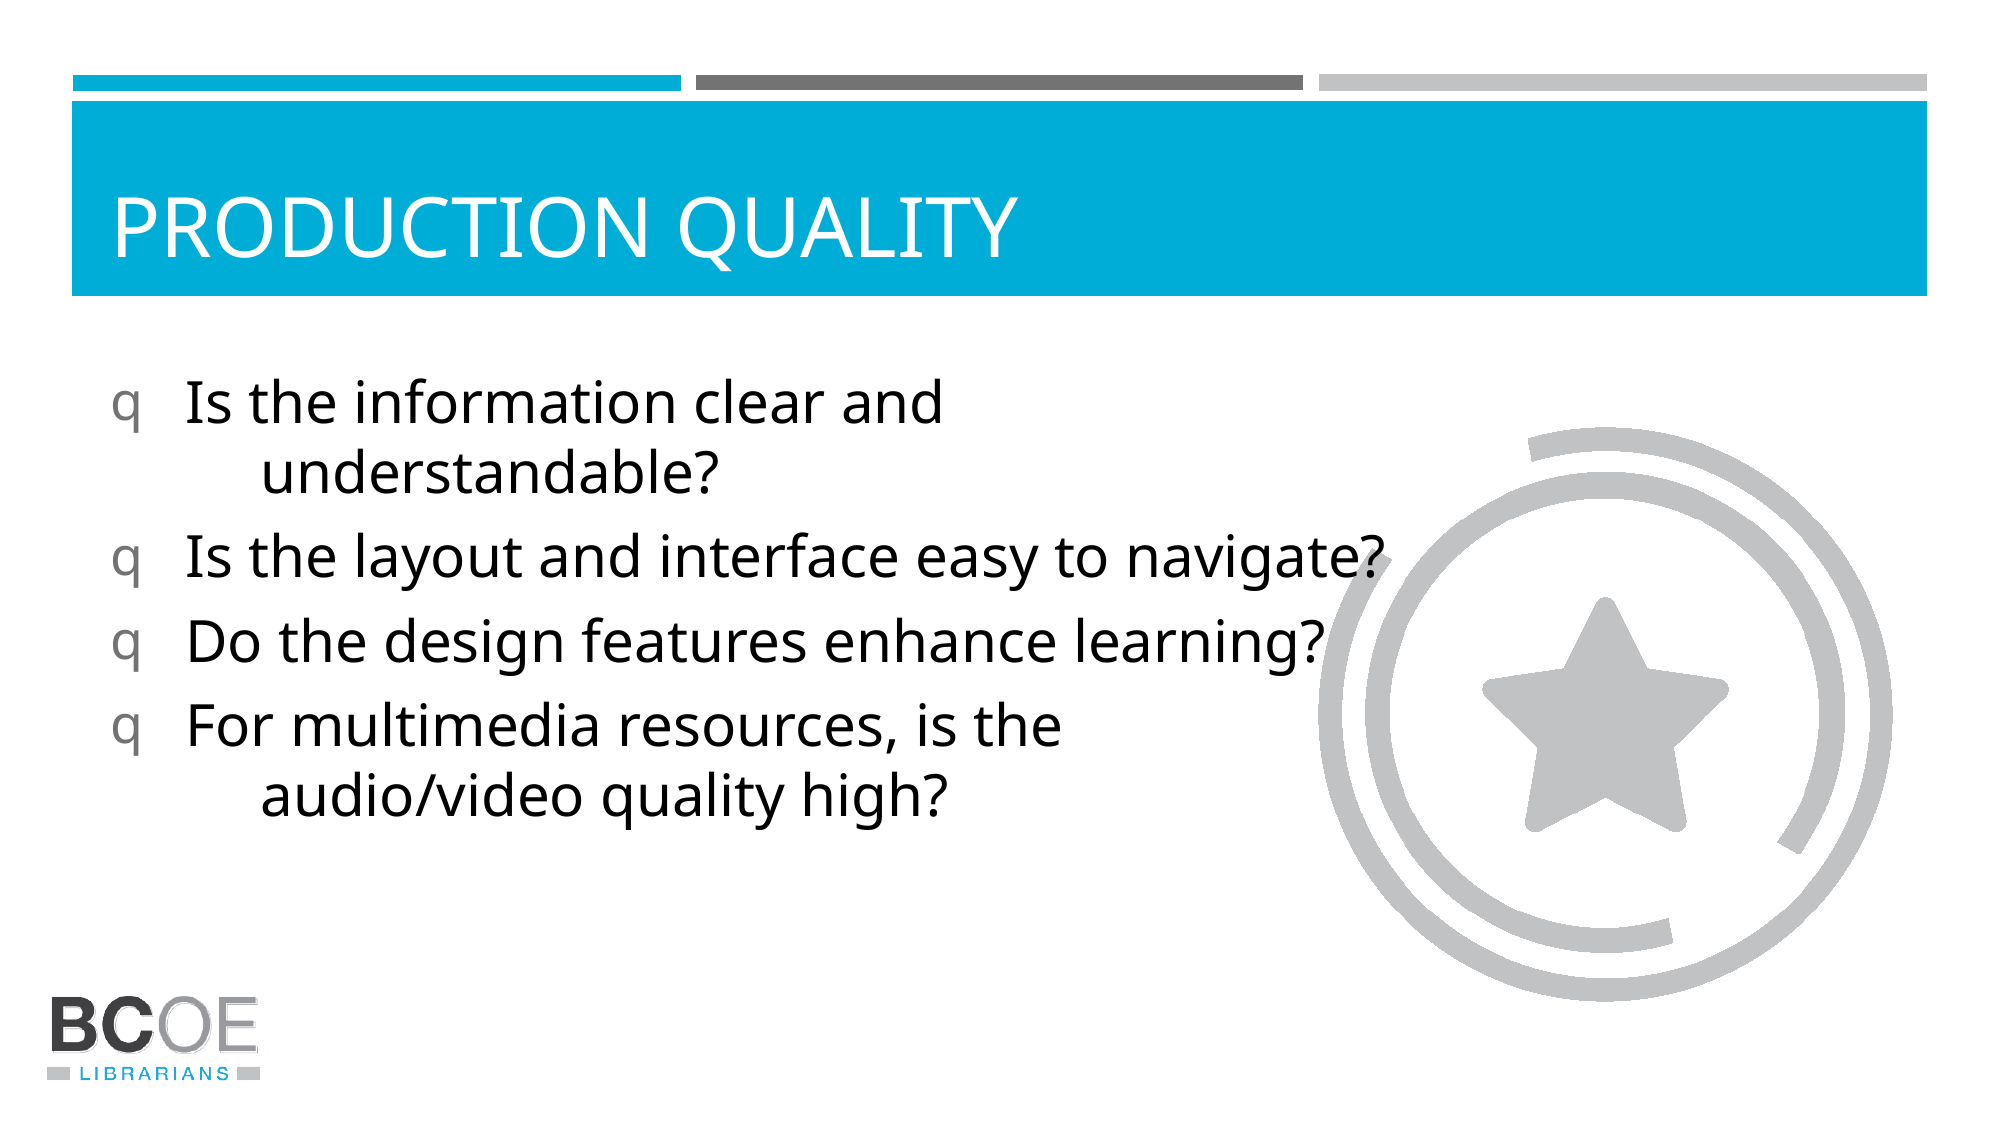

# PRODUCTION Quality
Is the information clear and understandable?
Is the layout and interface easy to navigate?
Do the design features enhance learning?
For multimedia resources, is the	 audio/video quality high?